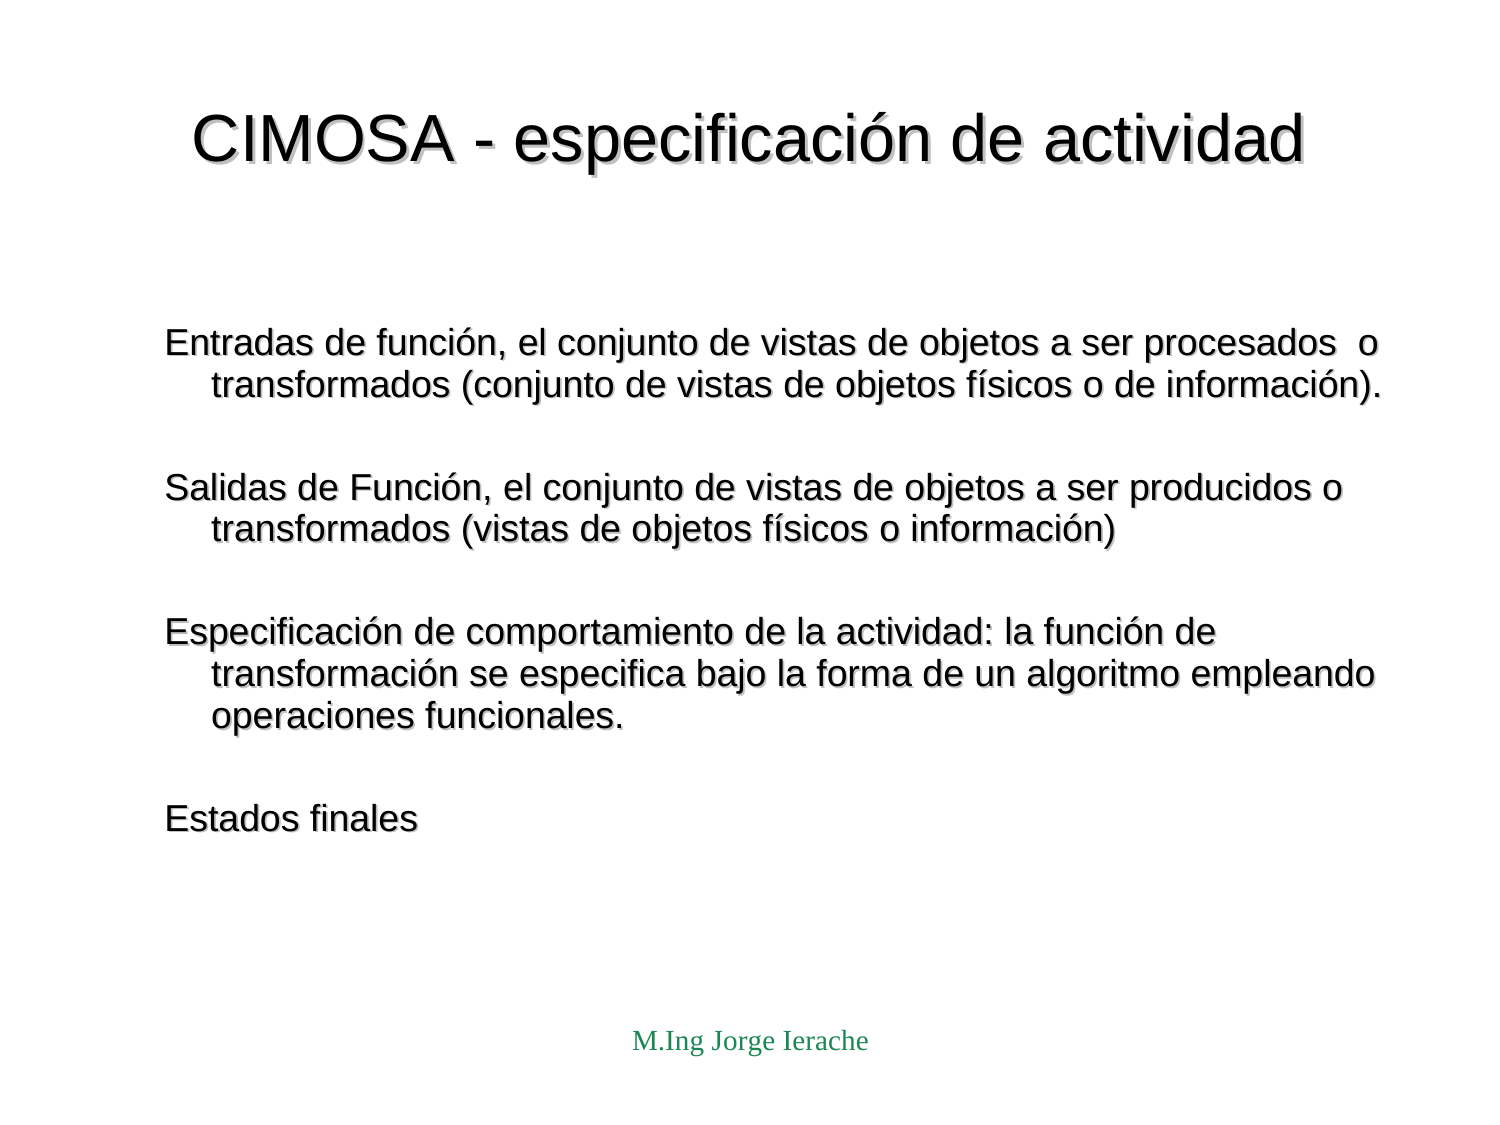

# CIMOSA - especificación de actividad
Entradas de función, el conjunto de vistas de objetos a ser procesados o transformados (conjunto de vistas de objetos físicos o de información).
Salidas de Función, el conjunto de vistas de objetos a ser producidos o transformados (vistas de objetos físicos o información)
Especificación de comportamiento de la actividad: la función de transformación se especifica bajo la forma de un algoritmo empleando operaciones funcionales.
Estados finales
M.Ing Jorge Ierache